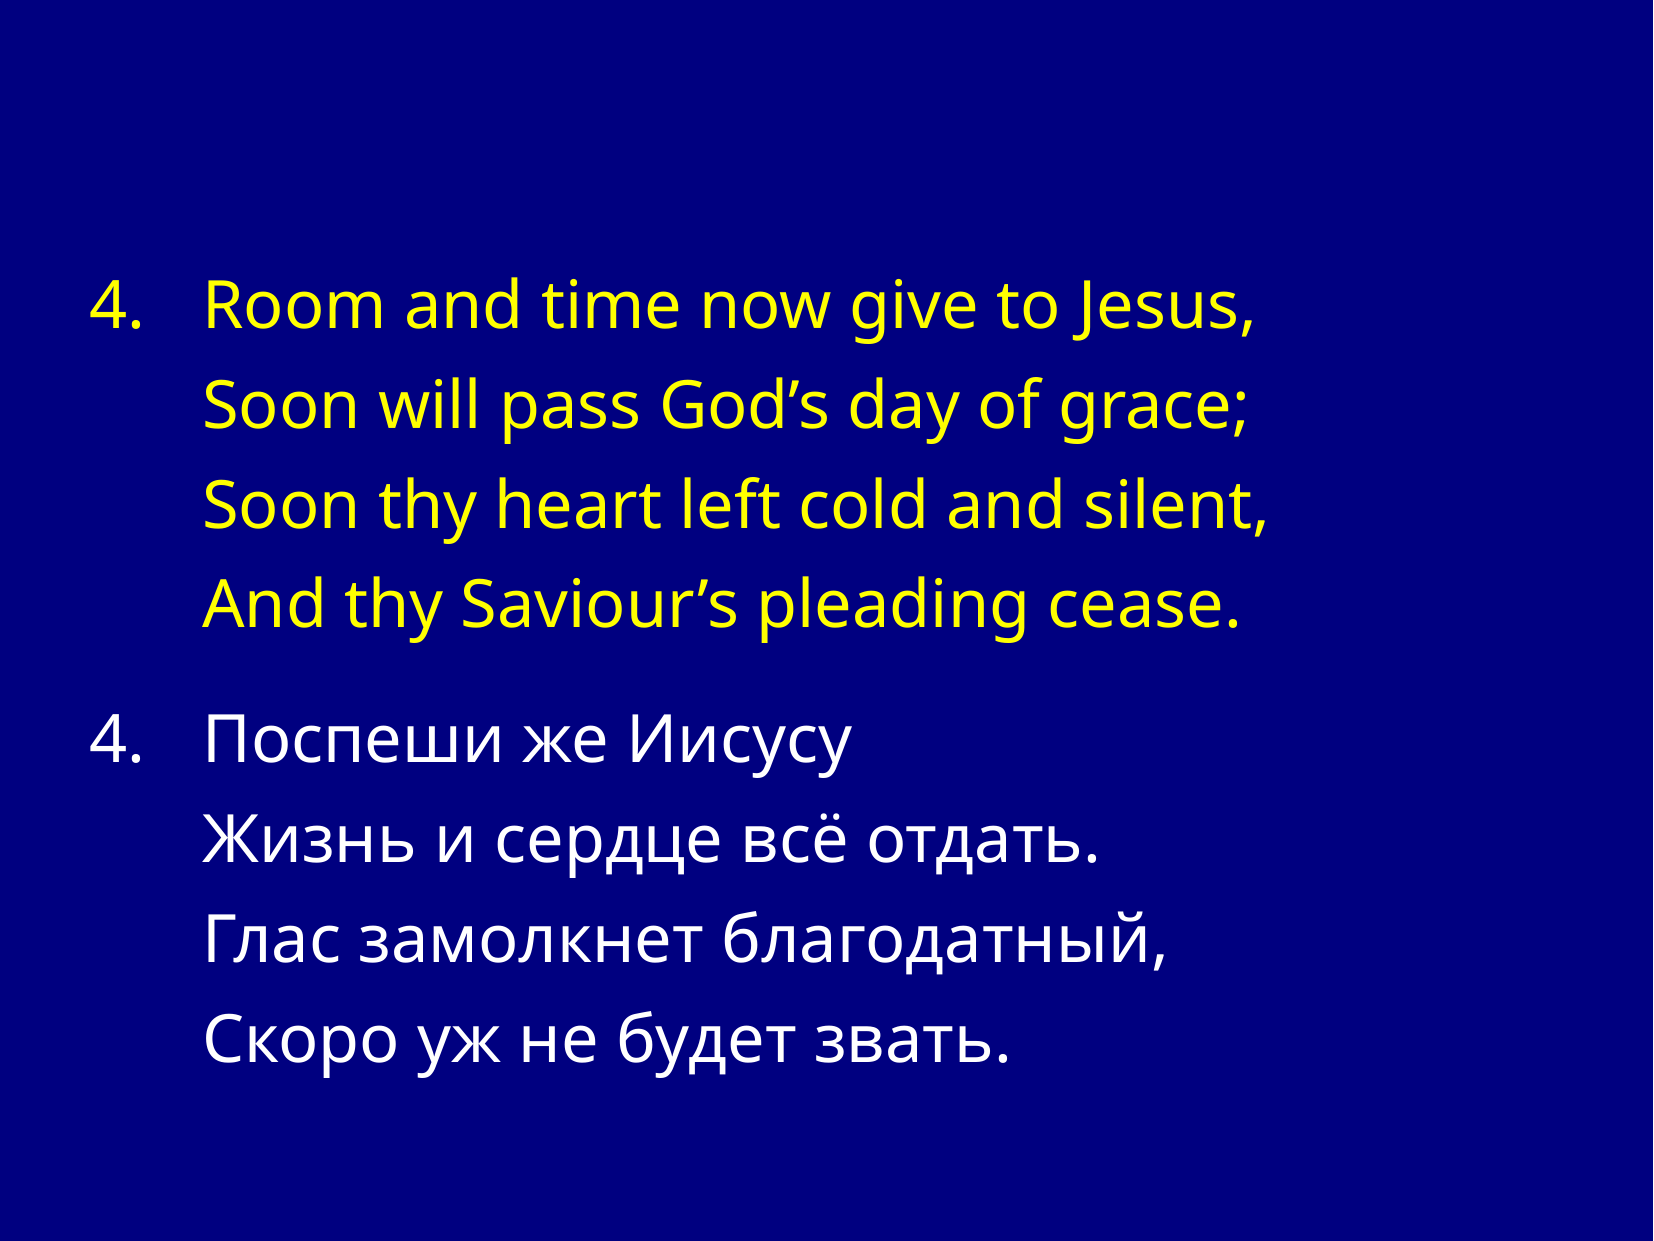

4.	Room and time now give to Jesus,
	Soon will pass God’s day of grace;
	Soon thy heart left cold and silent,
	And thy Saviour’s pleading cease.
4.	Поспеши же Иисусу
	Жизнь и сердце всё отдать.
	Глас замолкнет благодатный,
	Скоро уж не будет звать.